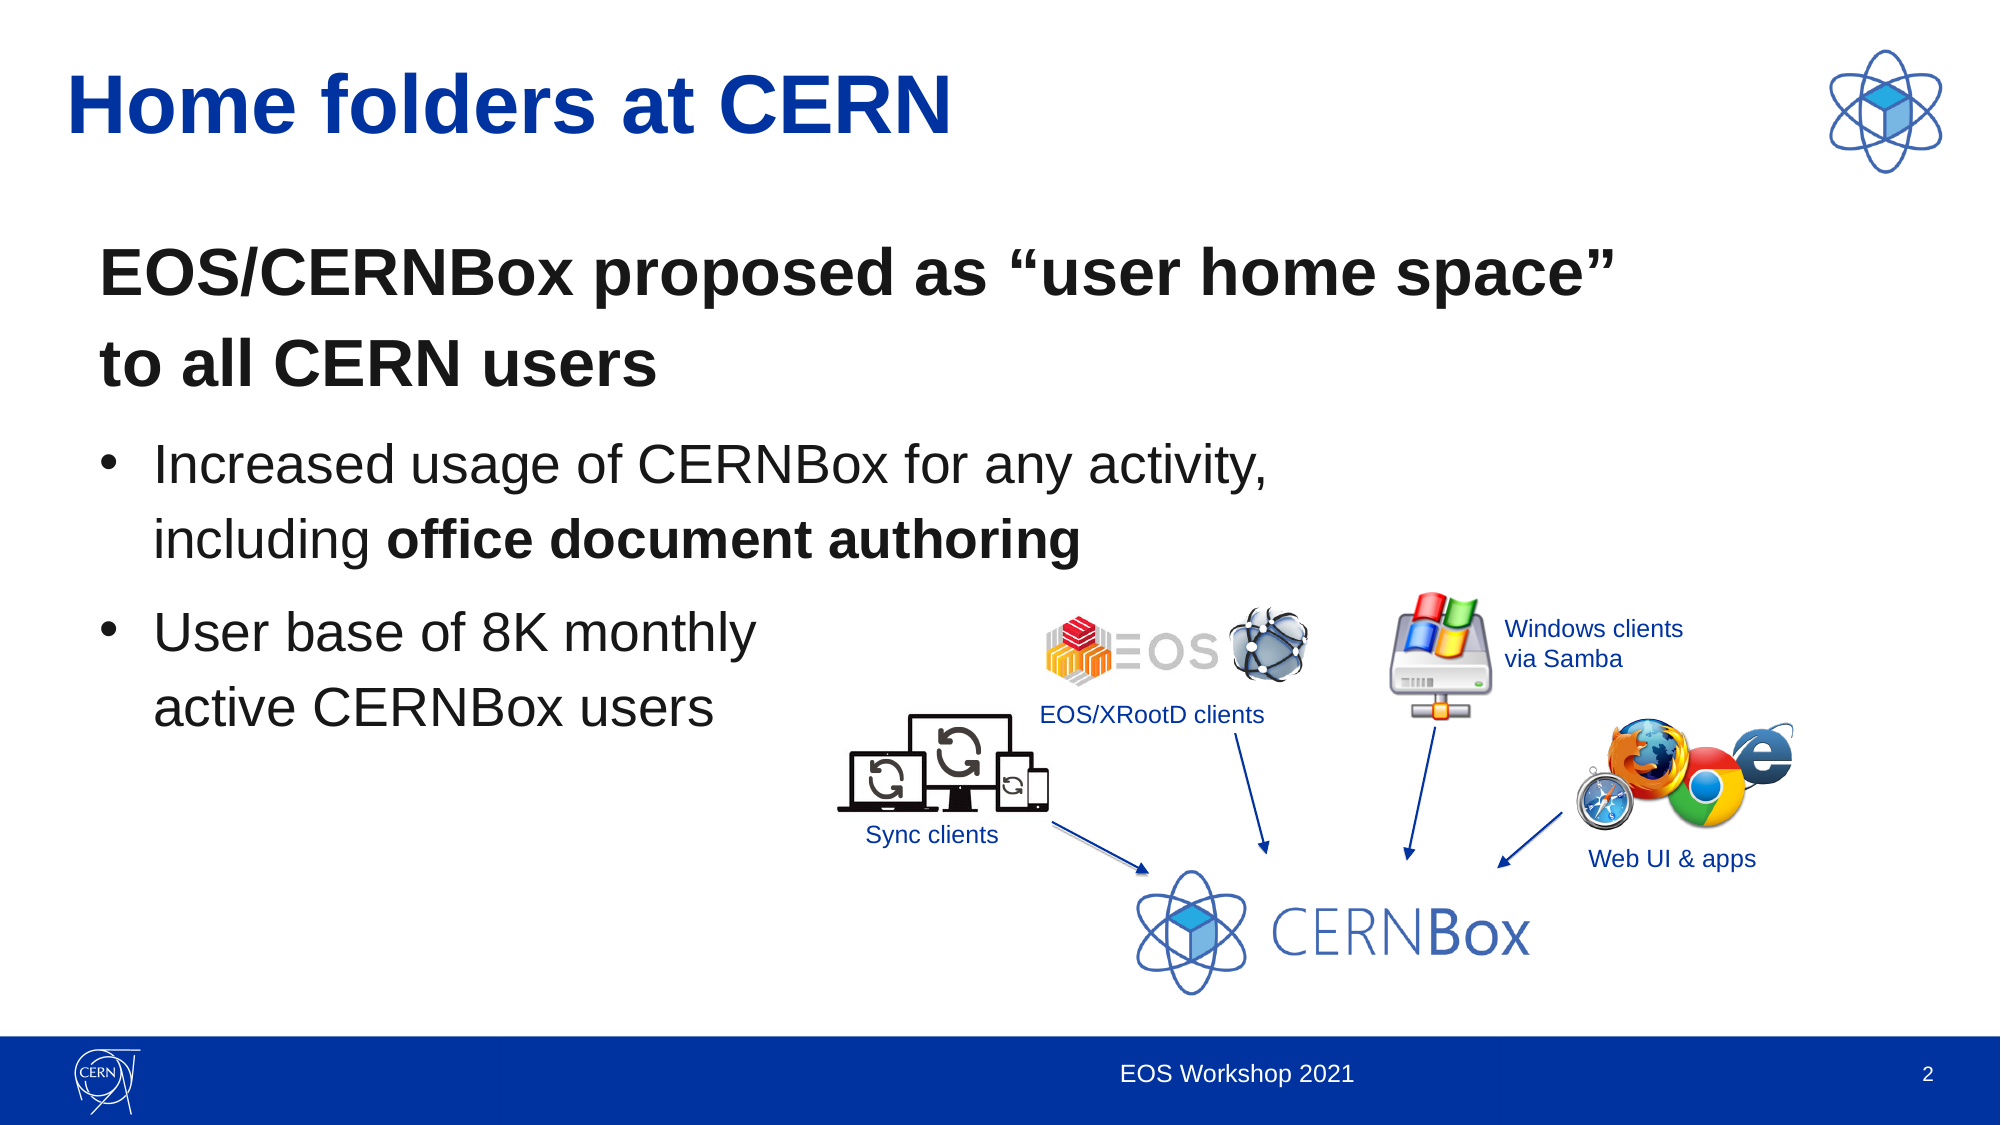

# Home folders at CERN
EOS/CERNBox proposed as “user home space”
to all CERN users
Increased usage of CERNBox for any activity,
including office document authoring
User base of 8K monthly
active CERNBox users
Windows clients
via Samba
EOS/XRootD clients
Sync clients
Web UI & apps
EOS Workshop 2021